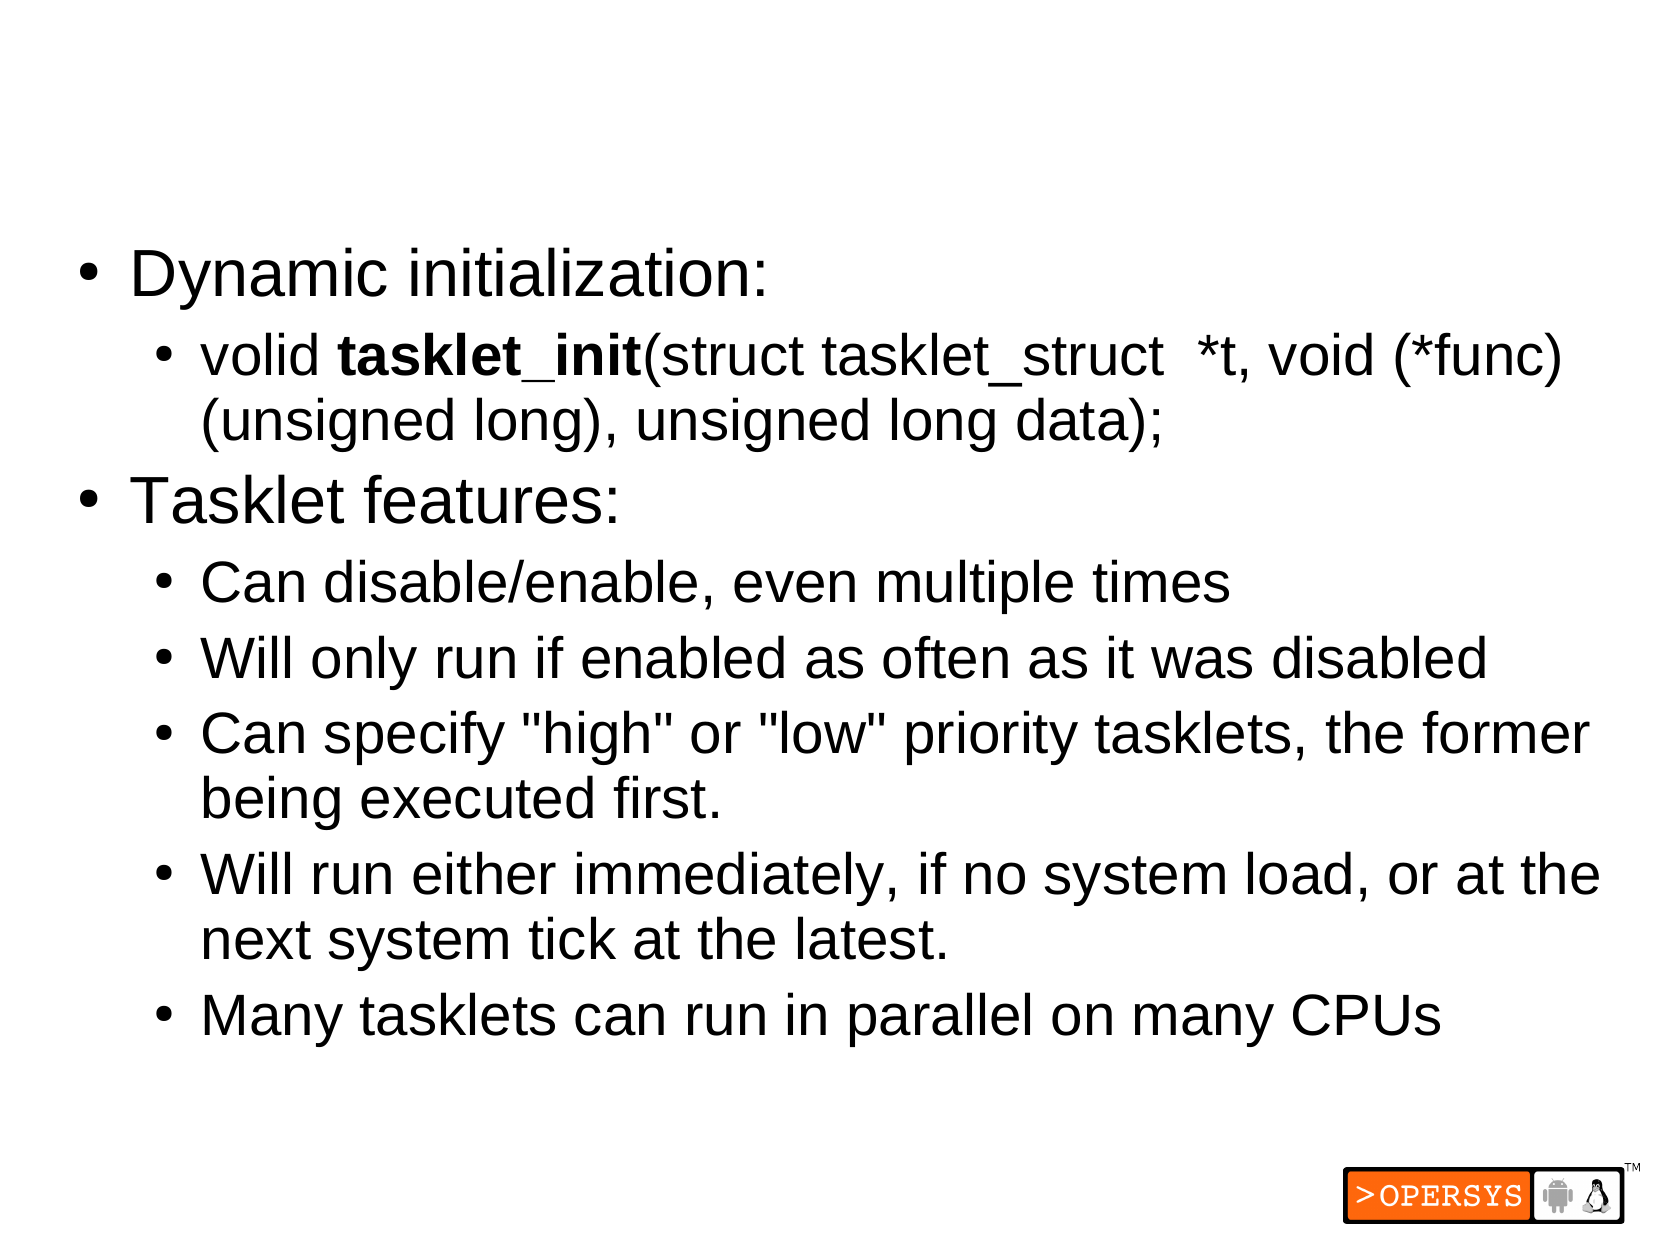

# Dynamic initialization:
volid tasklet_init(struct tasklet_struct *t, void (*func)(unsigned long), unsigned long data);
Tasklet features:
Can disable/enable, even multiple times
Will only run if enabled as often as it was disabled
Can specify "high" or "low" priority tasklets, the former being executed first.
Will run either immediately, if no system load, or at the next system tick at the latest.
Many tasklets can run in parallel on many CPUs